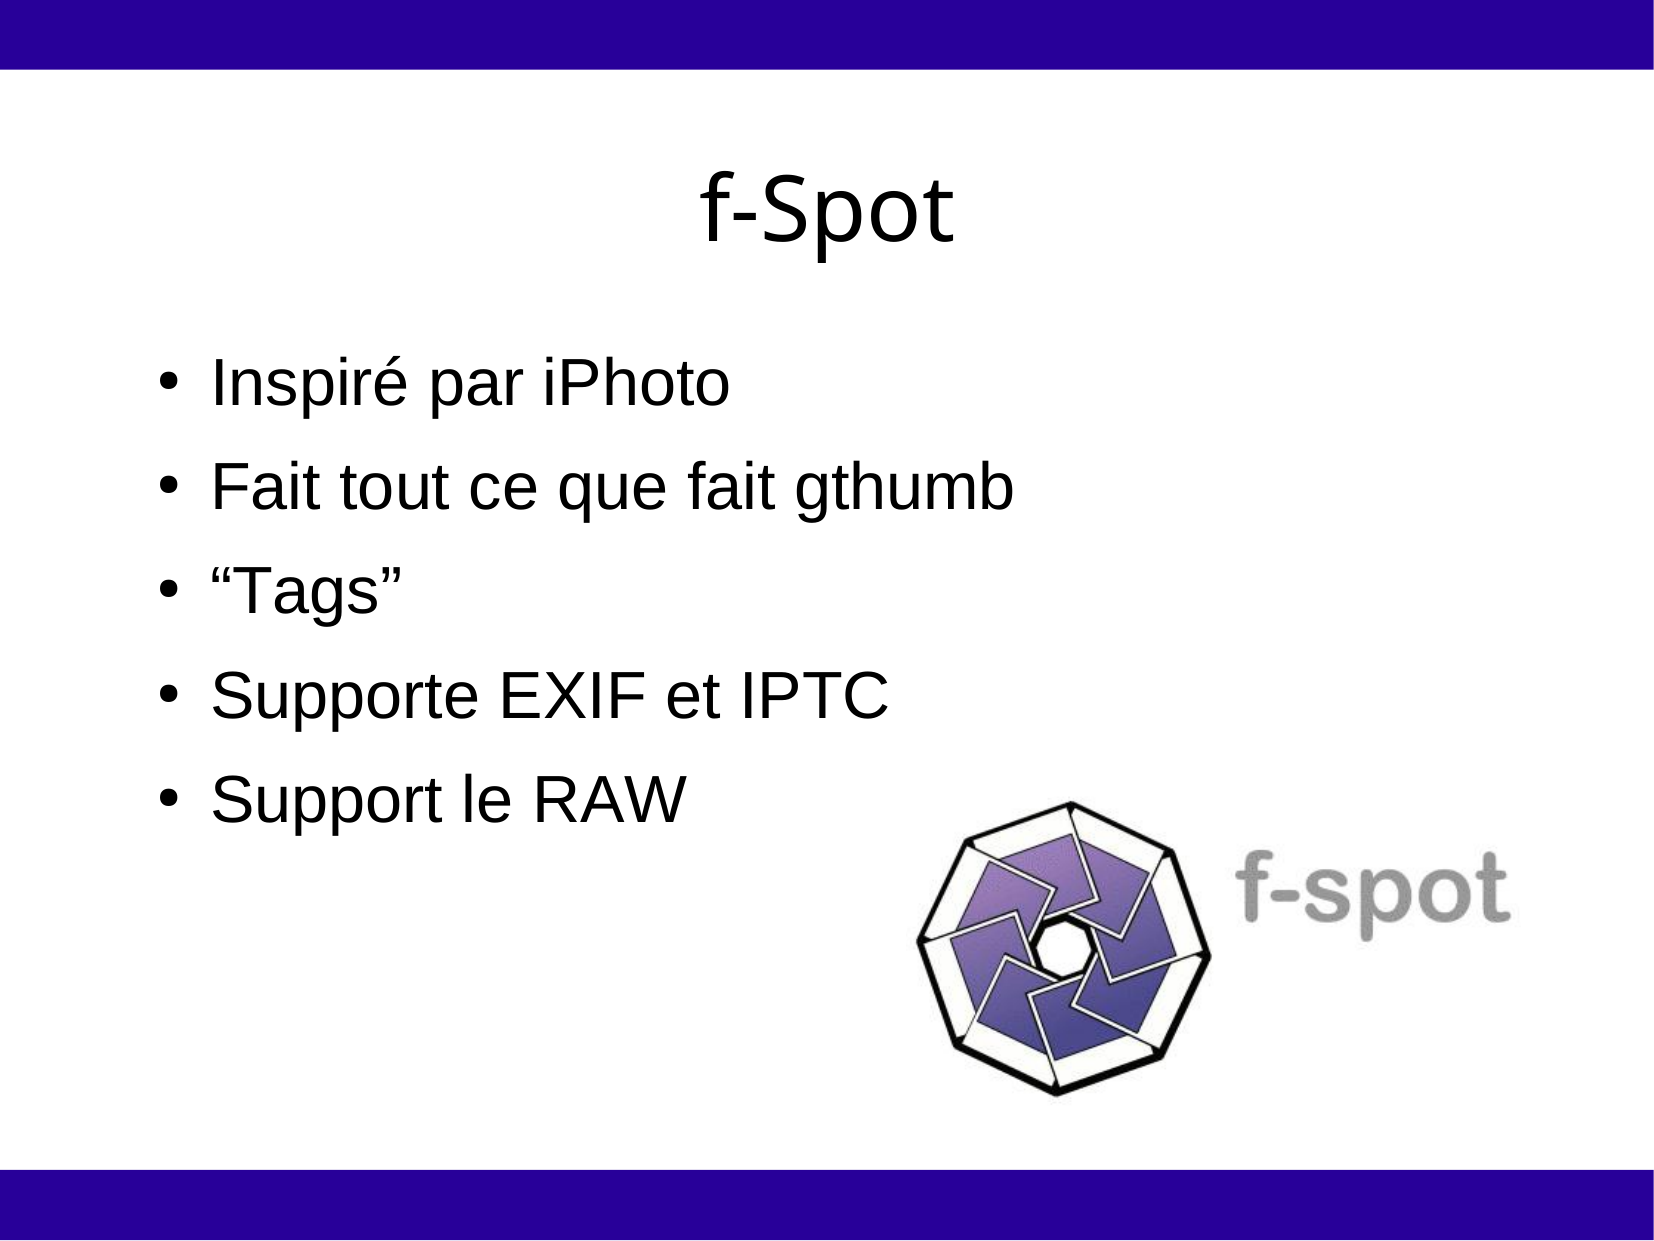

# f-Spot
Inspiré par iPhoto
Fait tout ce que fait gthumb
“Tags”
Supporte EXIF et IPTC
Support le RAW